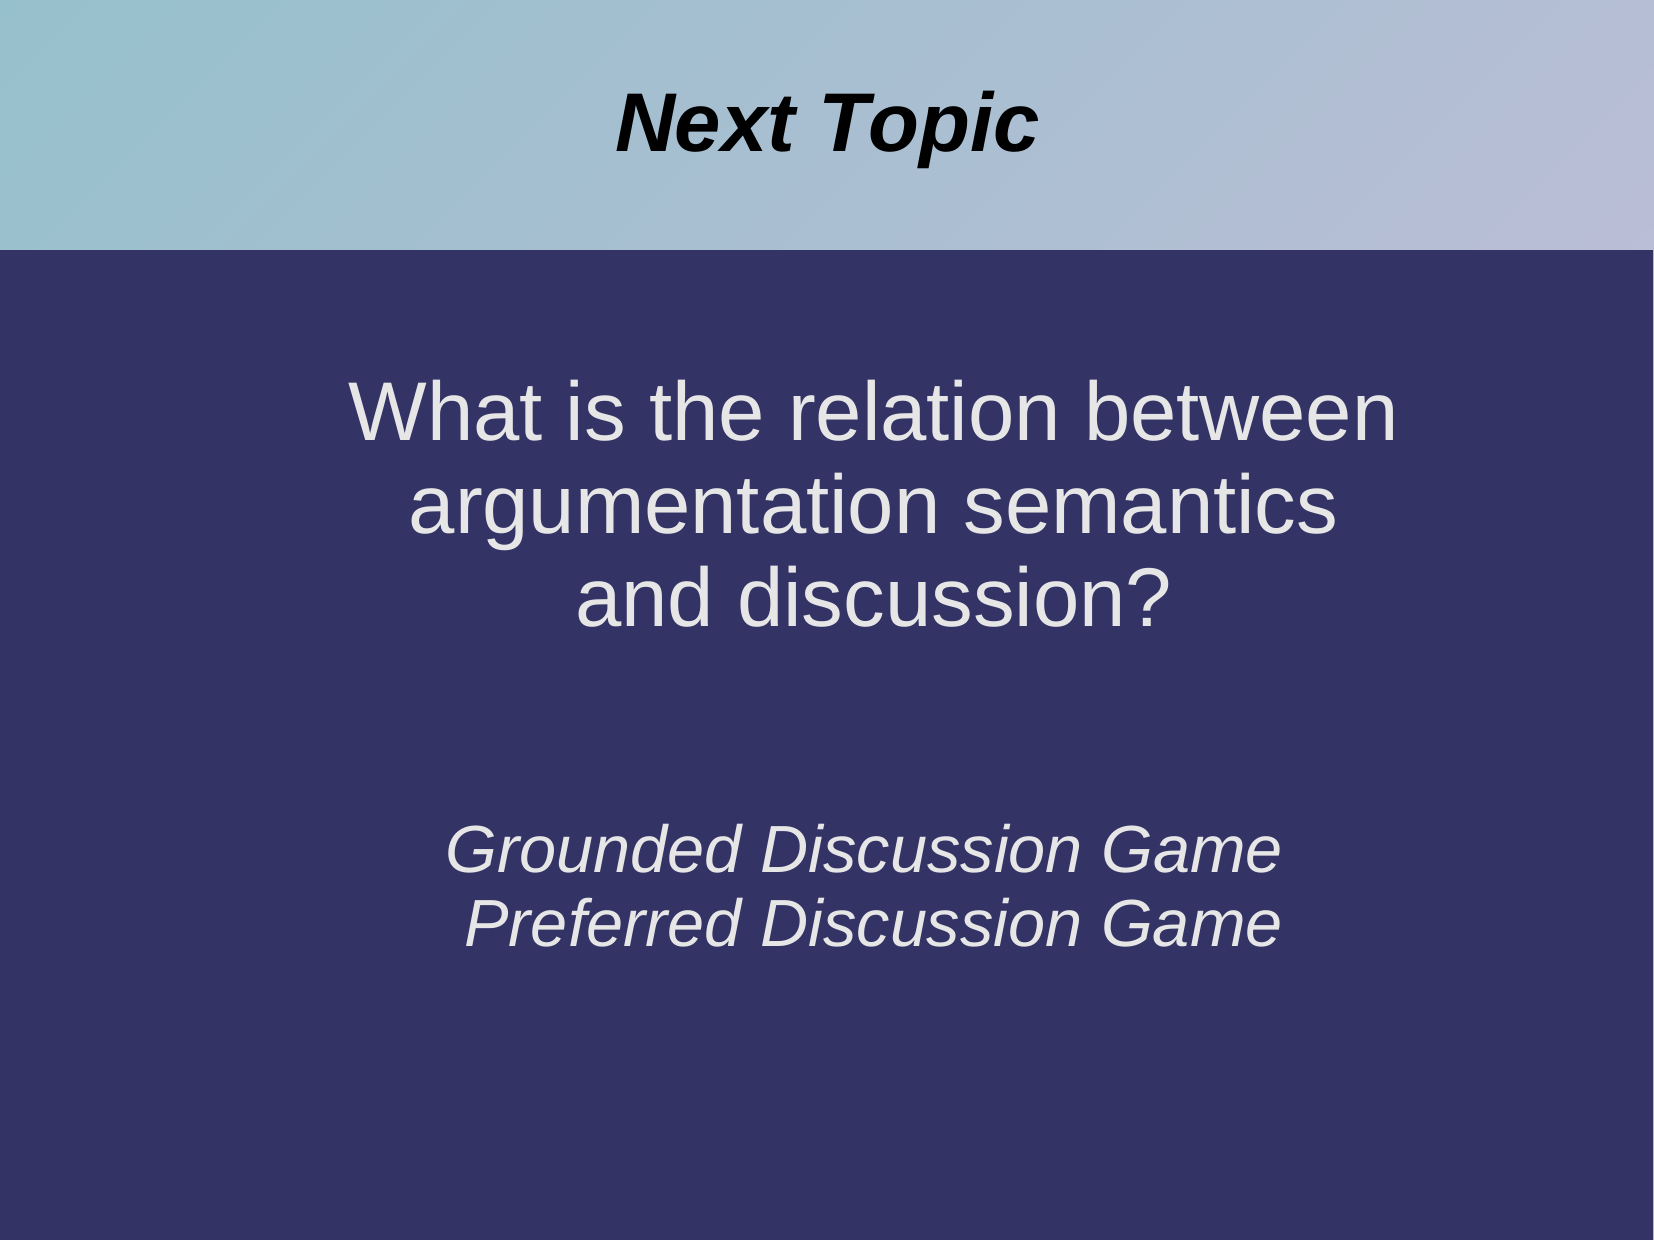

# Next Topic
What is the relation between
argumentation semantics
and discussion?
Grounded Discussion Game
Preferred Discussion Game